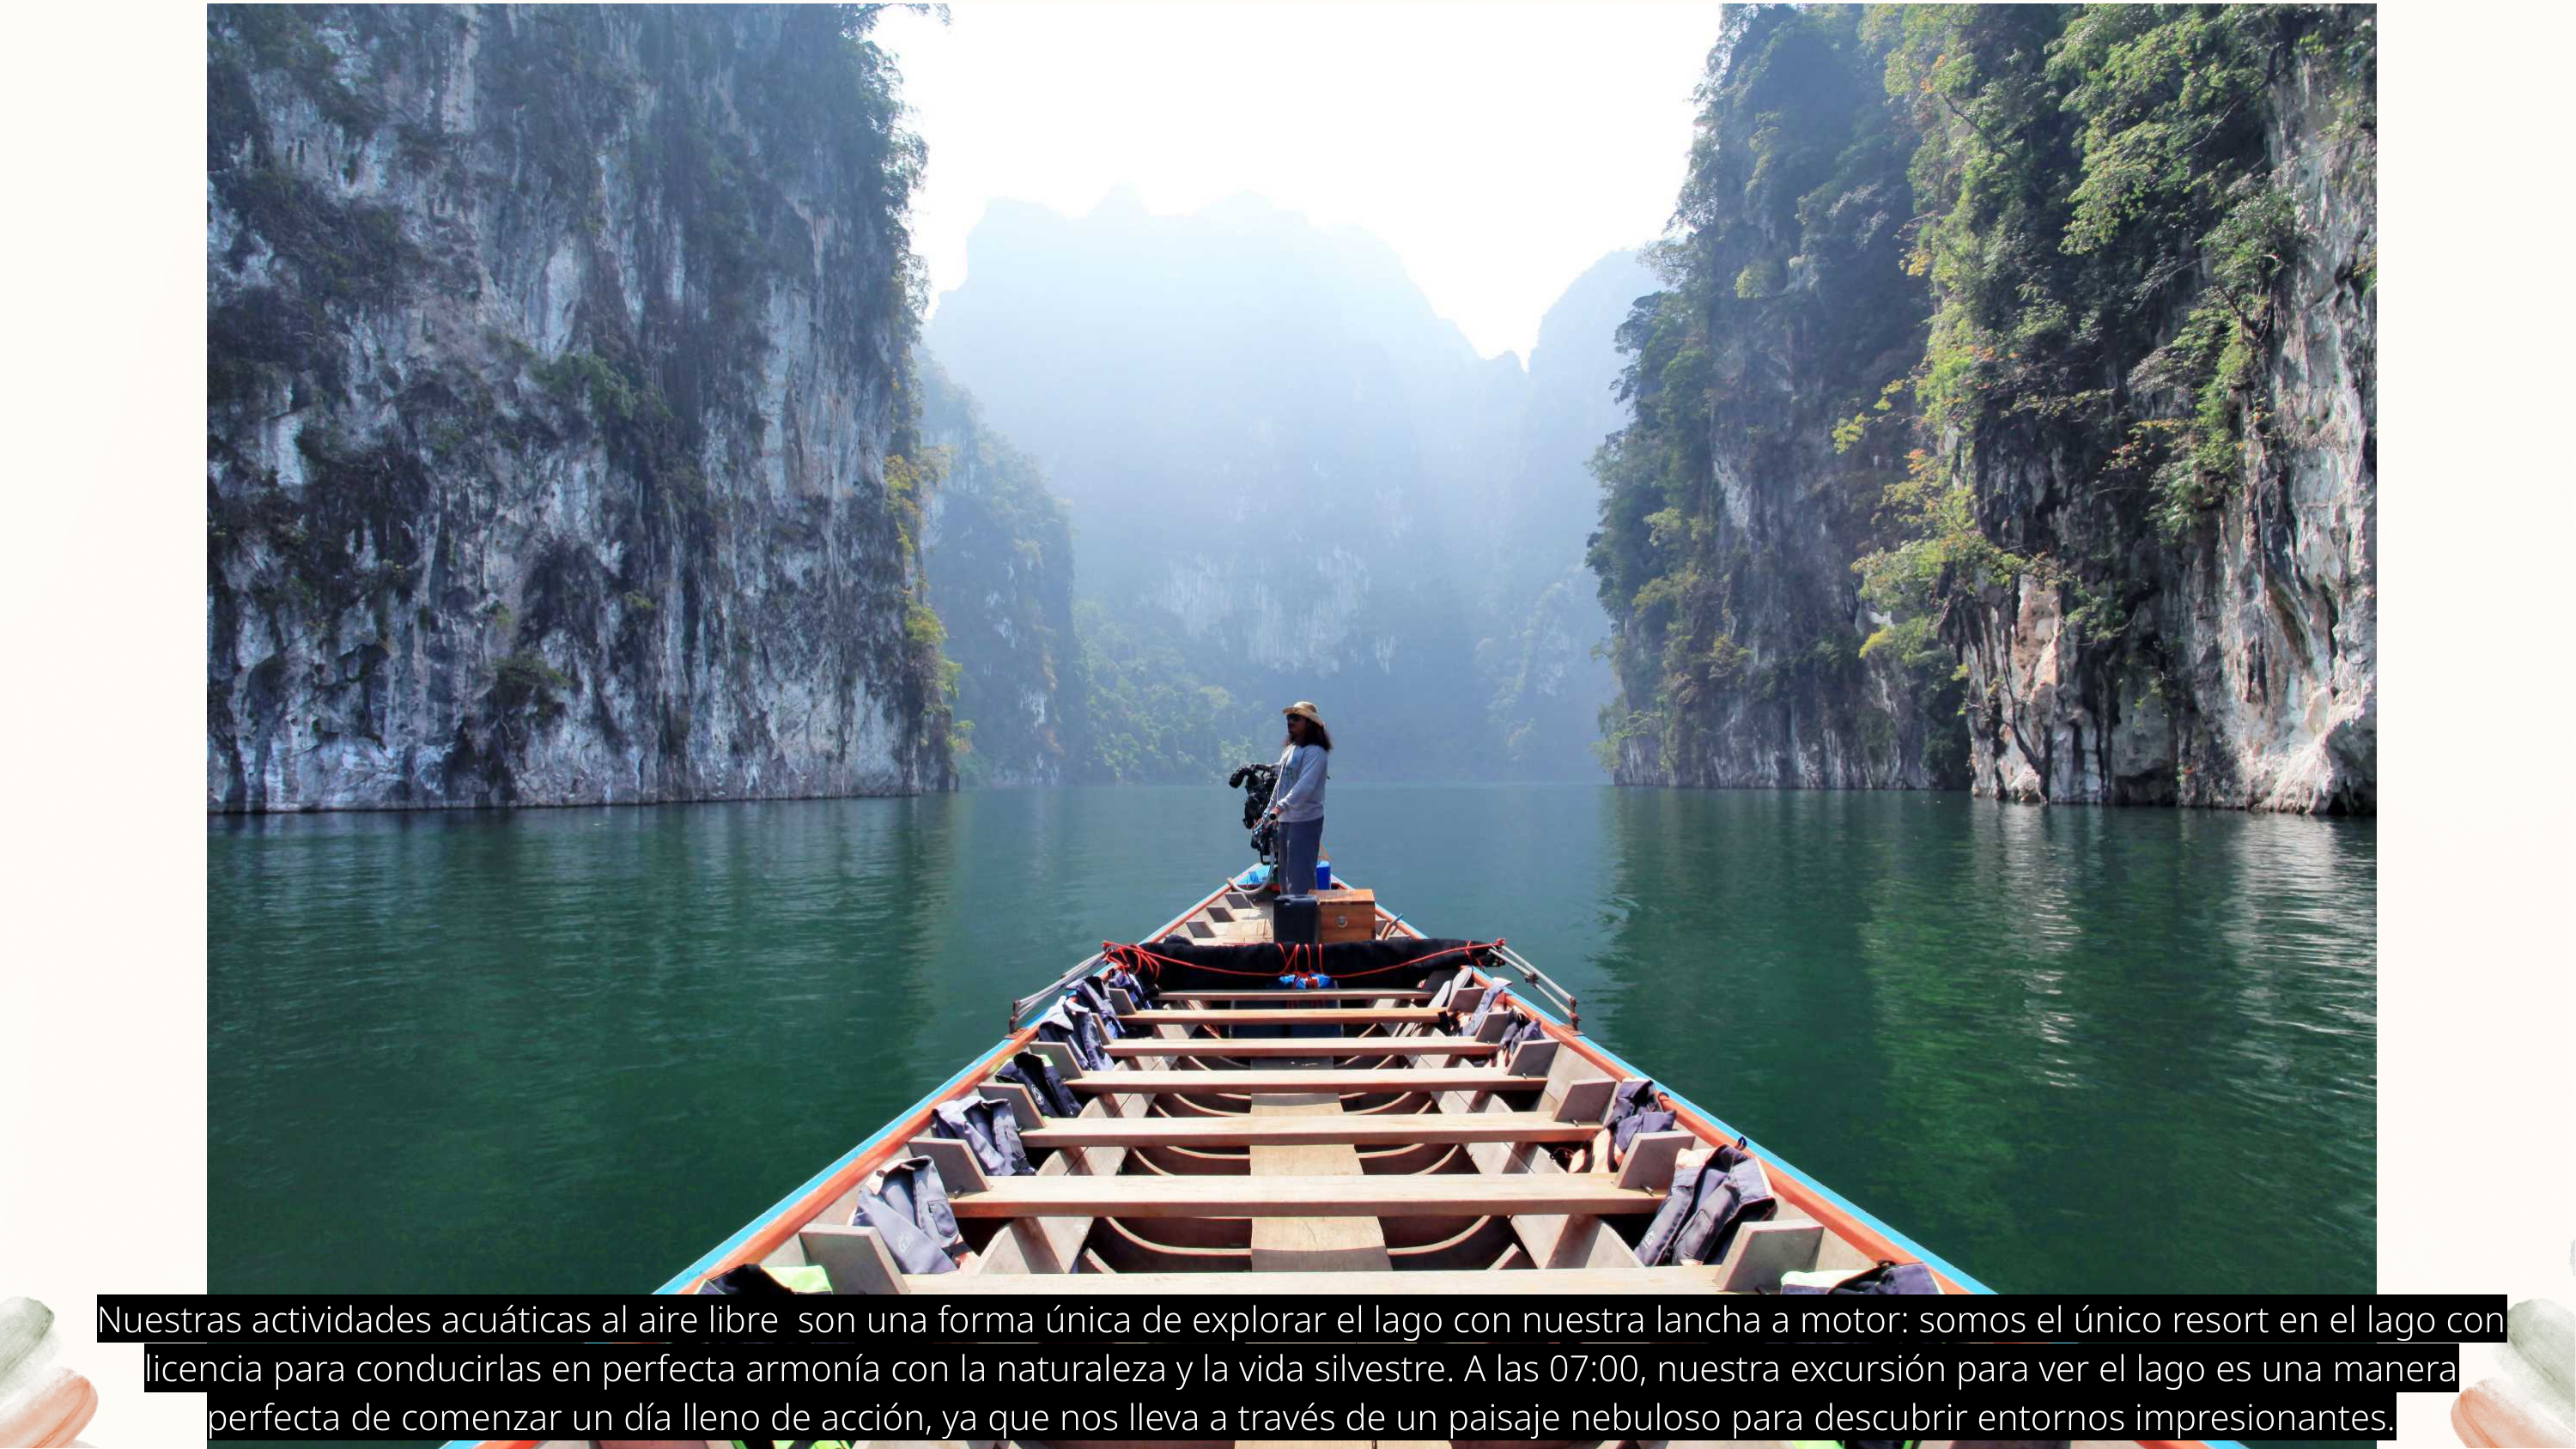

Nuestras actividades acuáticas al aire libre son una forma única de explorar el lago con nuestra lancha a motor: somos el único resort en el lago con licencia para conducirlas en perfecta armonía con la naturaleza y la vida silvestre. A las 07:00, nuestra excursión para ver el lago es una manera perfecta de comenzar un día lleno de acción, ya que nos lleva a través de un paisaje nebuloso para descubrir entornos impresionantes.